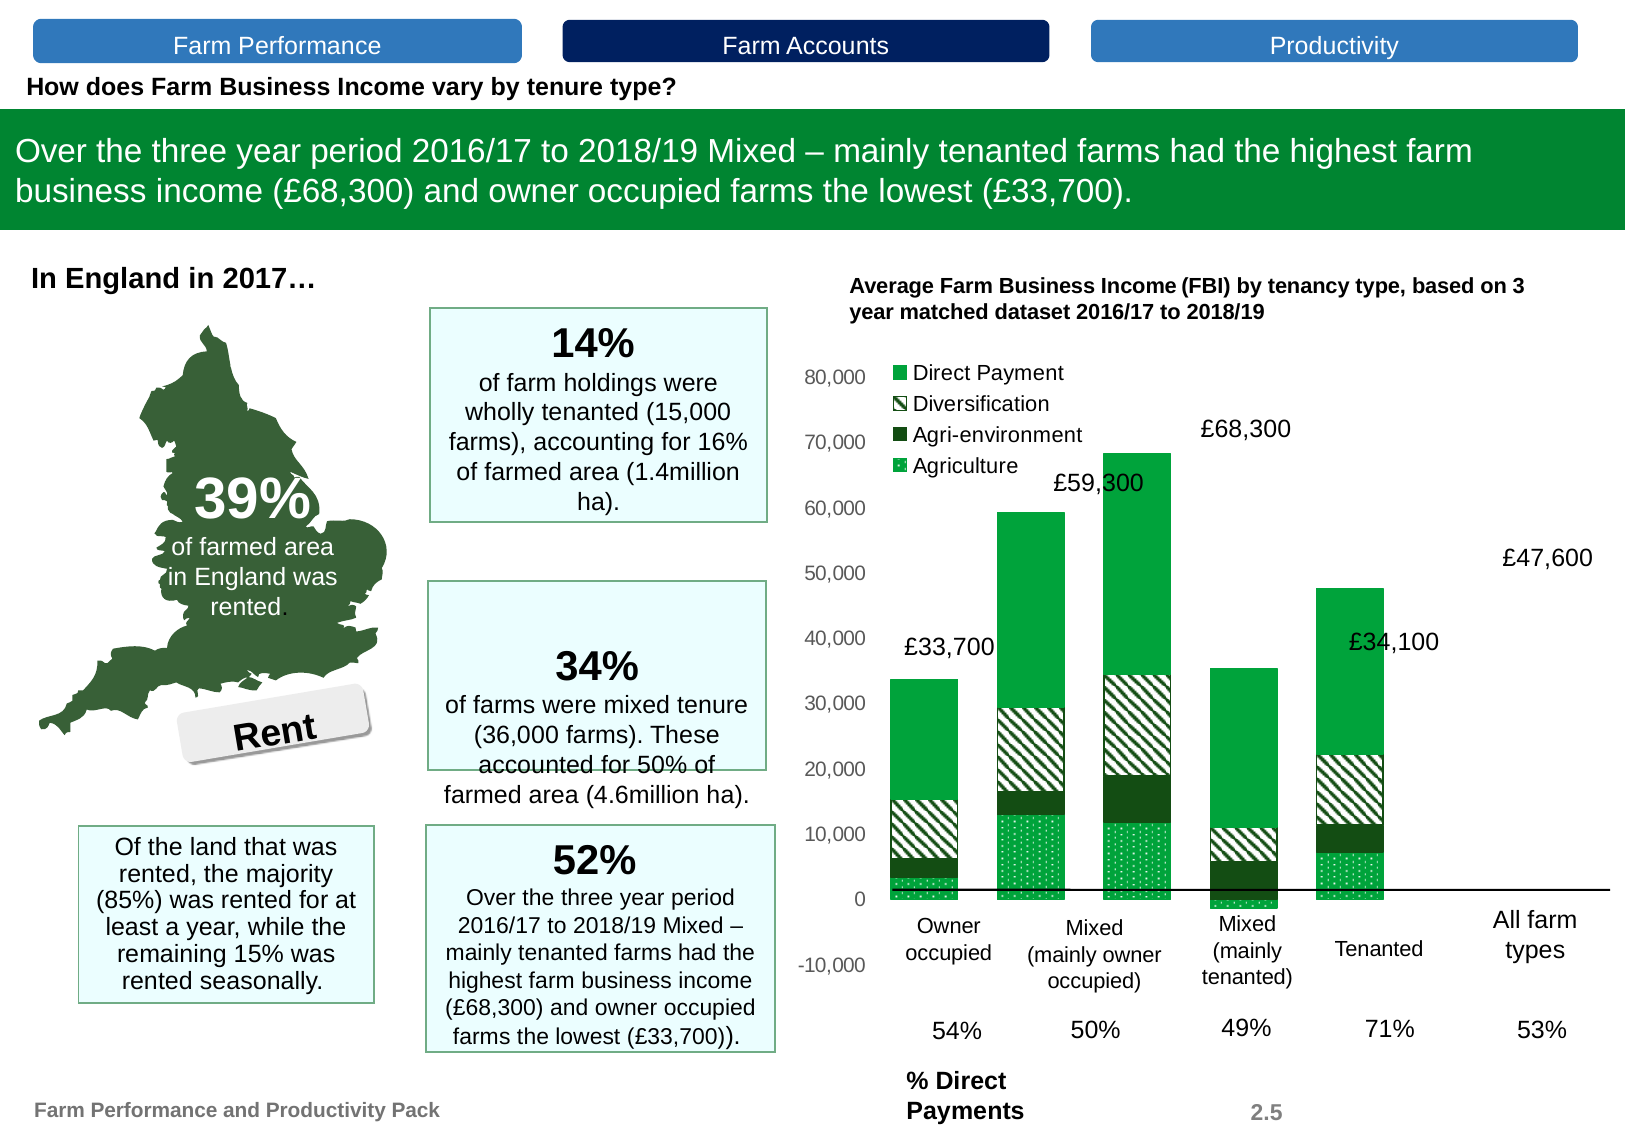

Farm Performance
Farm Accounts
Productivity
How does Farm Business Income vary by tenure type?
# Slide 3.5 – How does Farm Business Income vary by tenure type?
Over the three year period 2016/17 to 2018/19 Mixed – mainly tenanted farms had the highest farm business income (£68,300) and owner occupied farms the lowest (£33,700).
In England in 2017…
Average Farm Business Income (FBI) by tenancy type, based on 3 year matched dataset 2016/17 to 2018/19
14%
of farm holdings were wholly tenanted (15,000 farms), accounting for 16% of farmed area (1.4million ha).
### Chart
| Category | Agriculture | Agri-environment | Diversification | Direct Payment |
|---|---|---|---|---|
| Owner occupied | 3400.0 | 2900.0 | 9100.0 | 18300.0 |
| Mixed - mainly owner occupied | 13000.0 | 3500.0 | 13000.0 | 29800.0 |
| Mixed - mainly tenanted | 11900.0 | 7000.0 | 15600.0 | 33800.0 |
| Tenanted | -1300.0 | 5800.0 | 5300.0 | 24300.0 |
| All farms | 7300.0 | 4100.0 | 10900.0 | 25300.0 |Tenanted
£68,300
39%
of farmed area in England was rented.
£59,300
£47,600
34%
of farms were mixed tenure (36,000 farms). These accounted for 50% of farmed area (4.6million ha).
£34,100
£33,700
Rent
52%
Over the three year period 2016/17 to 2018/19 Mixed – mainly tenanted farms had the highest farm business income (£68,300) and owner occupied farms the lowest (£33,700)).
Of the land that was rented, the majority (85%) was rented for at least a year, while the remaining 15% was rented seasonally.
All farm types
Mixed
(mainly tenanted)
Owner occupied
Mixed
(mainly owner occupied)
49%
71%
50%
53%
54%
% Direct Payments
2.5
Farm Performance and Productivity Pack